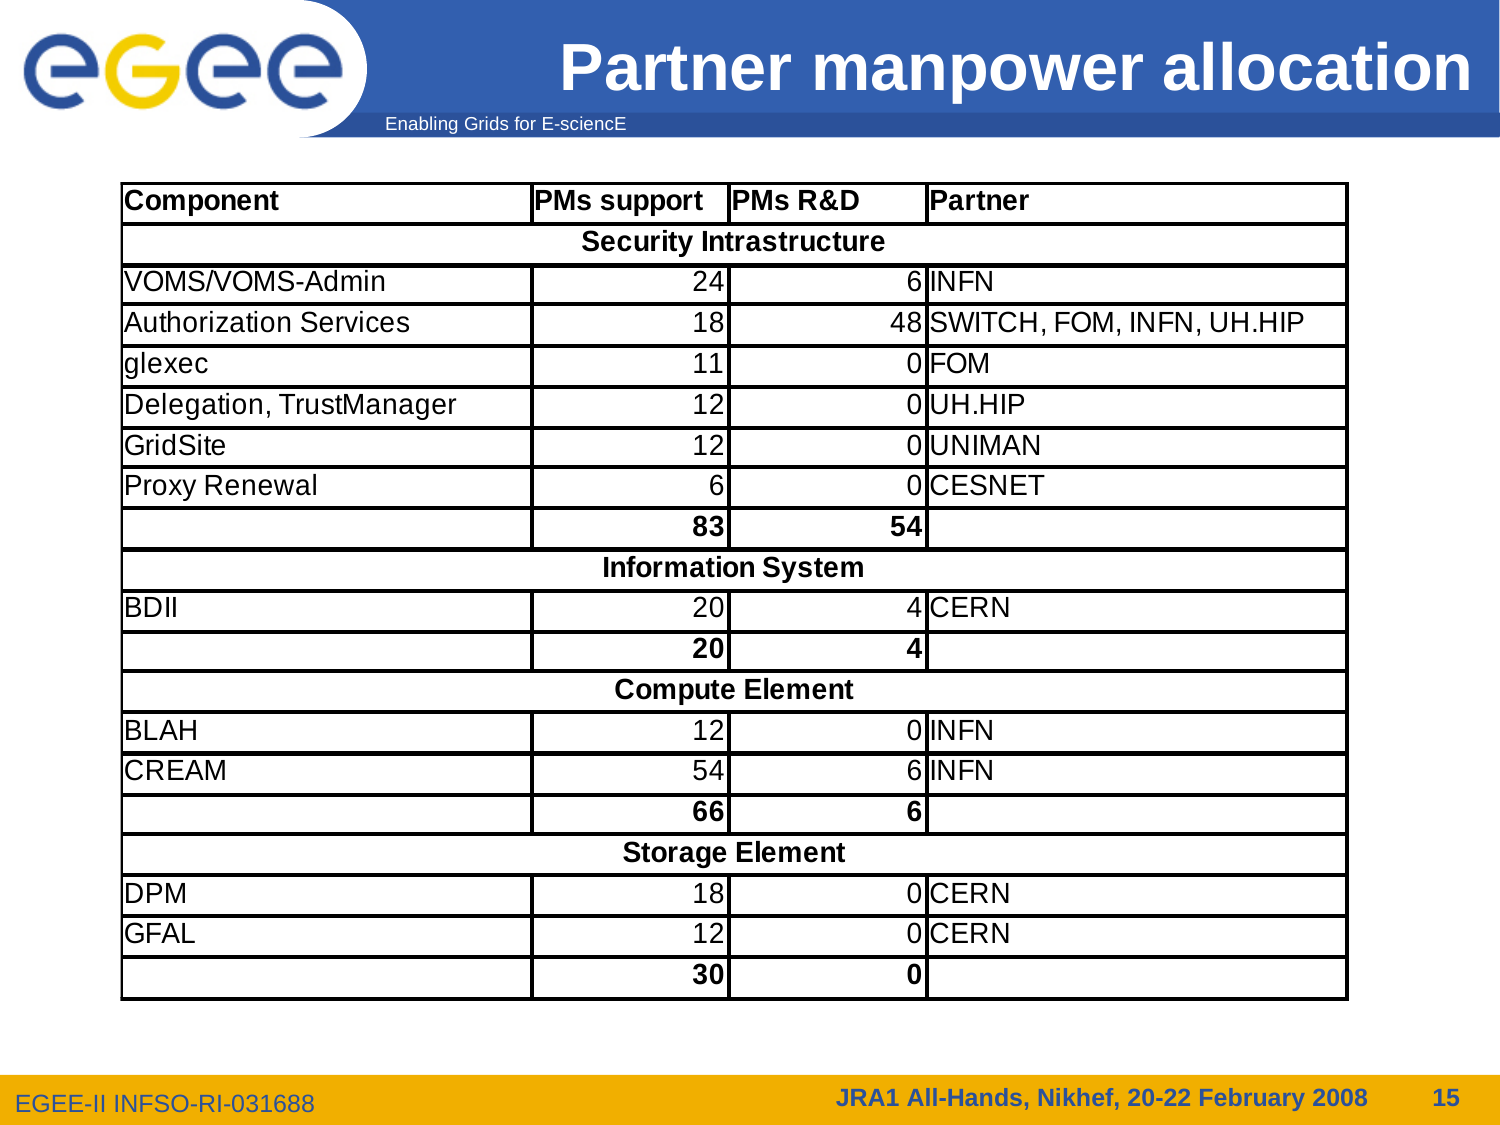

# Partner manpower allocation
JRA1 All-Hands, Nikhef, 20-22 February 2008
15